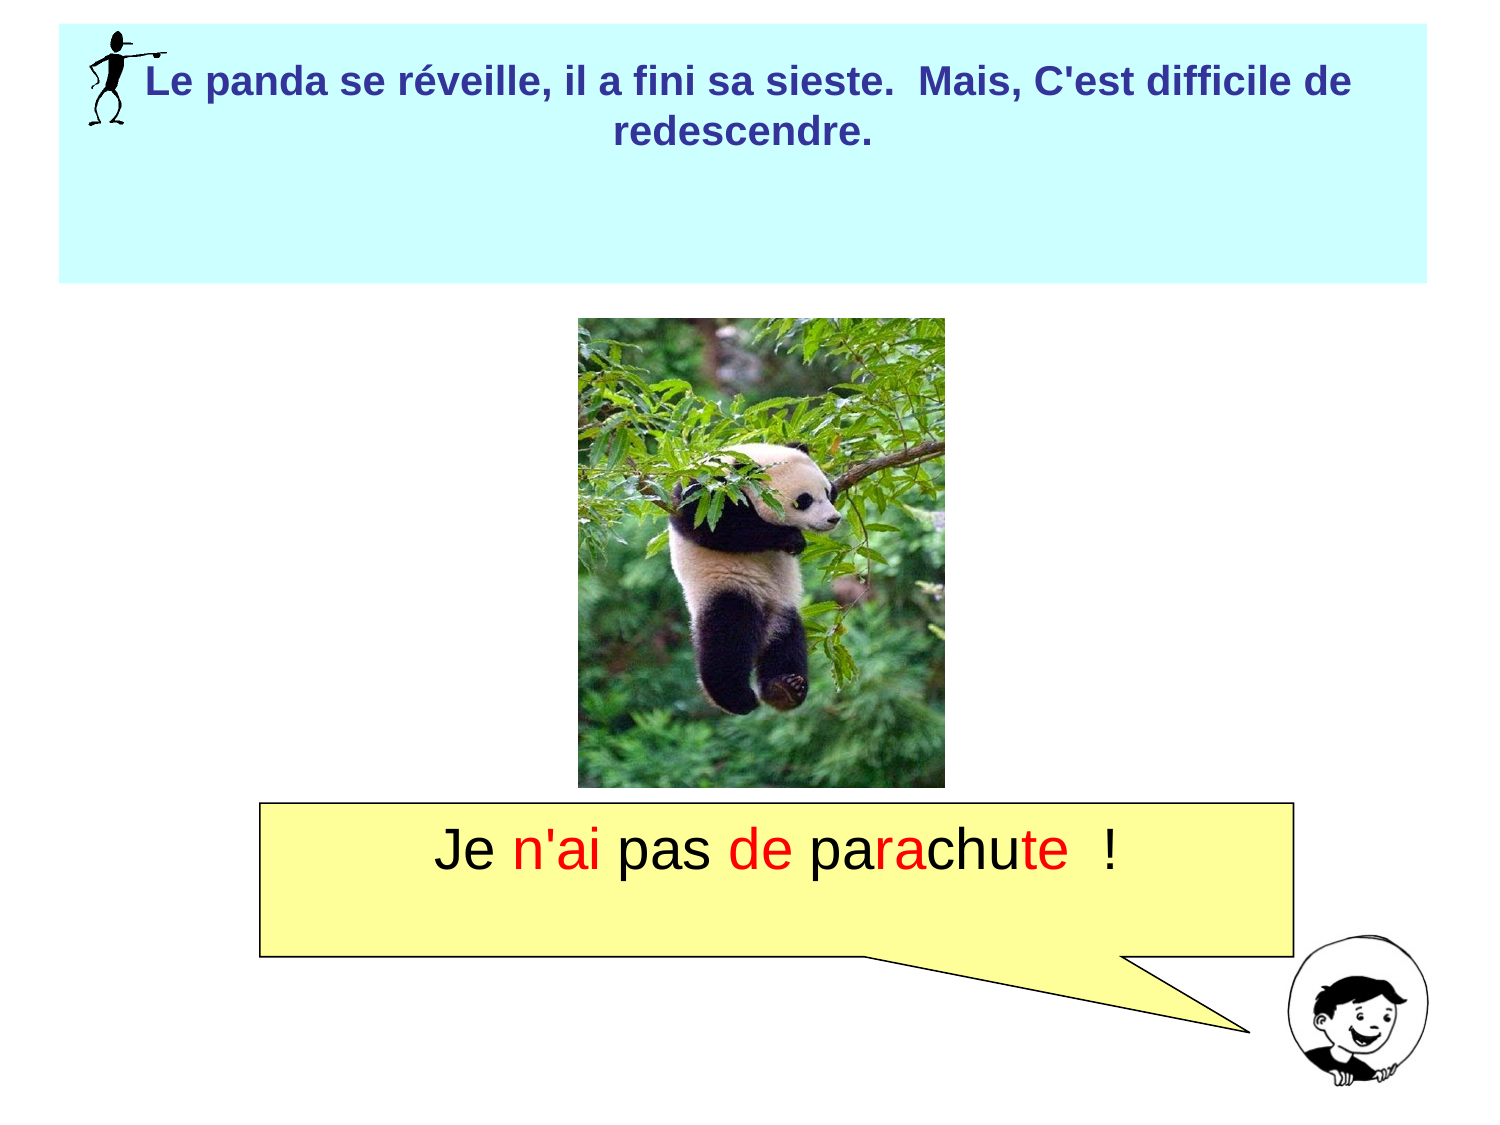

# Le panda se réveille, il a fini sa sieste. Mais, C'est difficile de redescendre.
Je n'ai pas de parachute  !